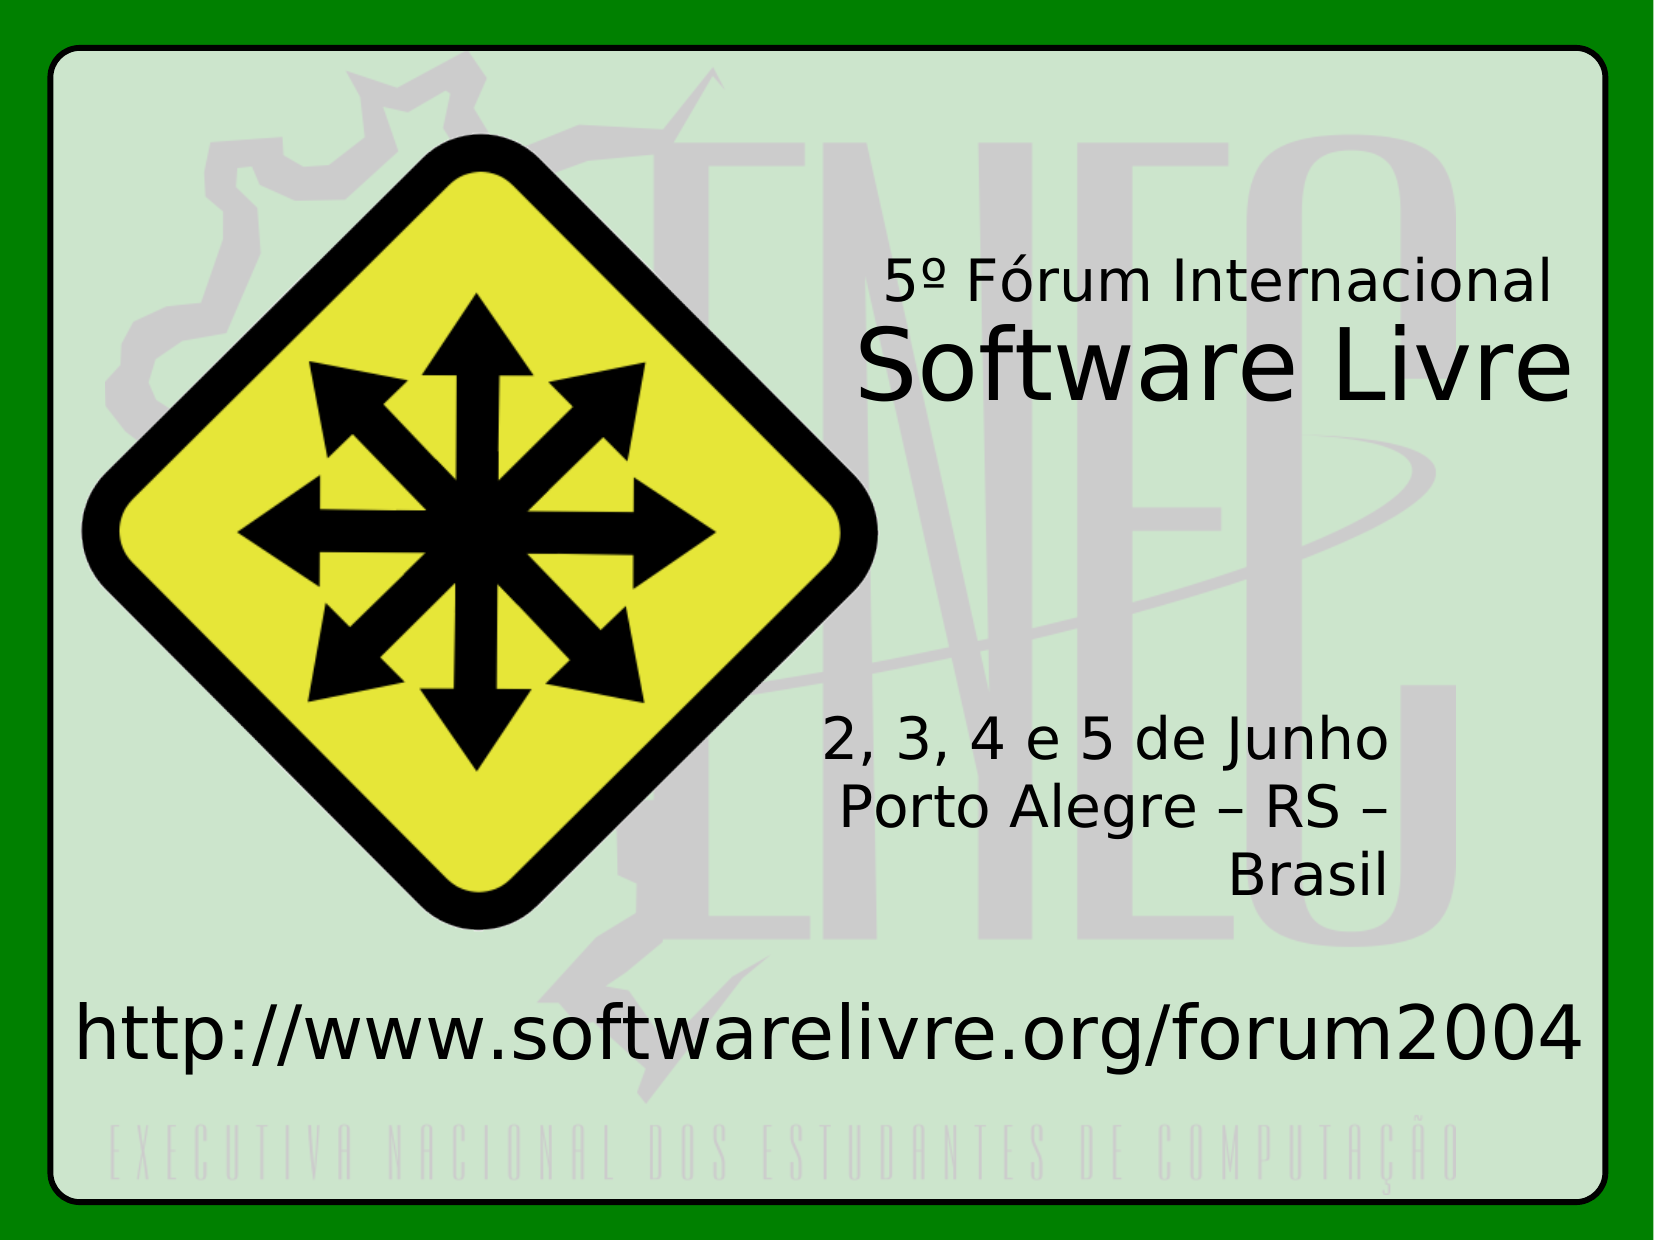

5º Fórum Internacional
Software Livre
2, 3, 4 e 5 de Junho
Porto Alegre – RS – Brasil
http://www.softwarelivre.org/forum2004